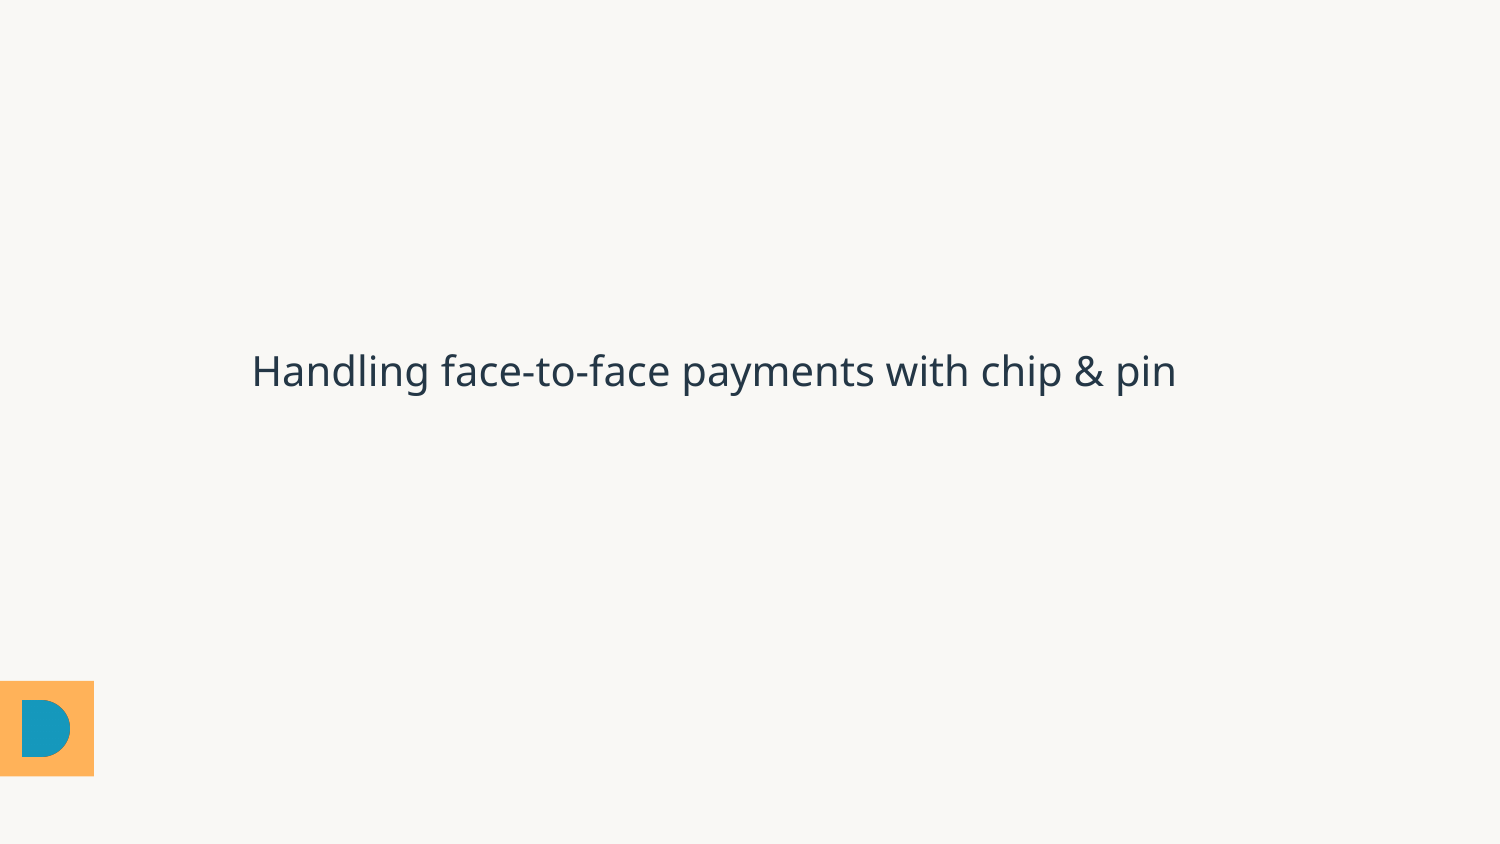

# Handling face-to-face payments with chip & pin